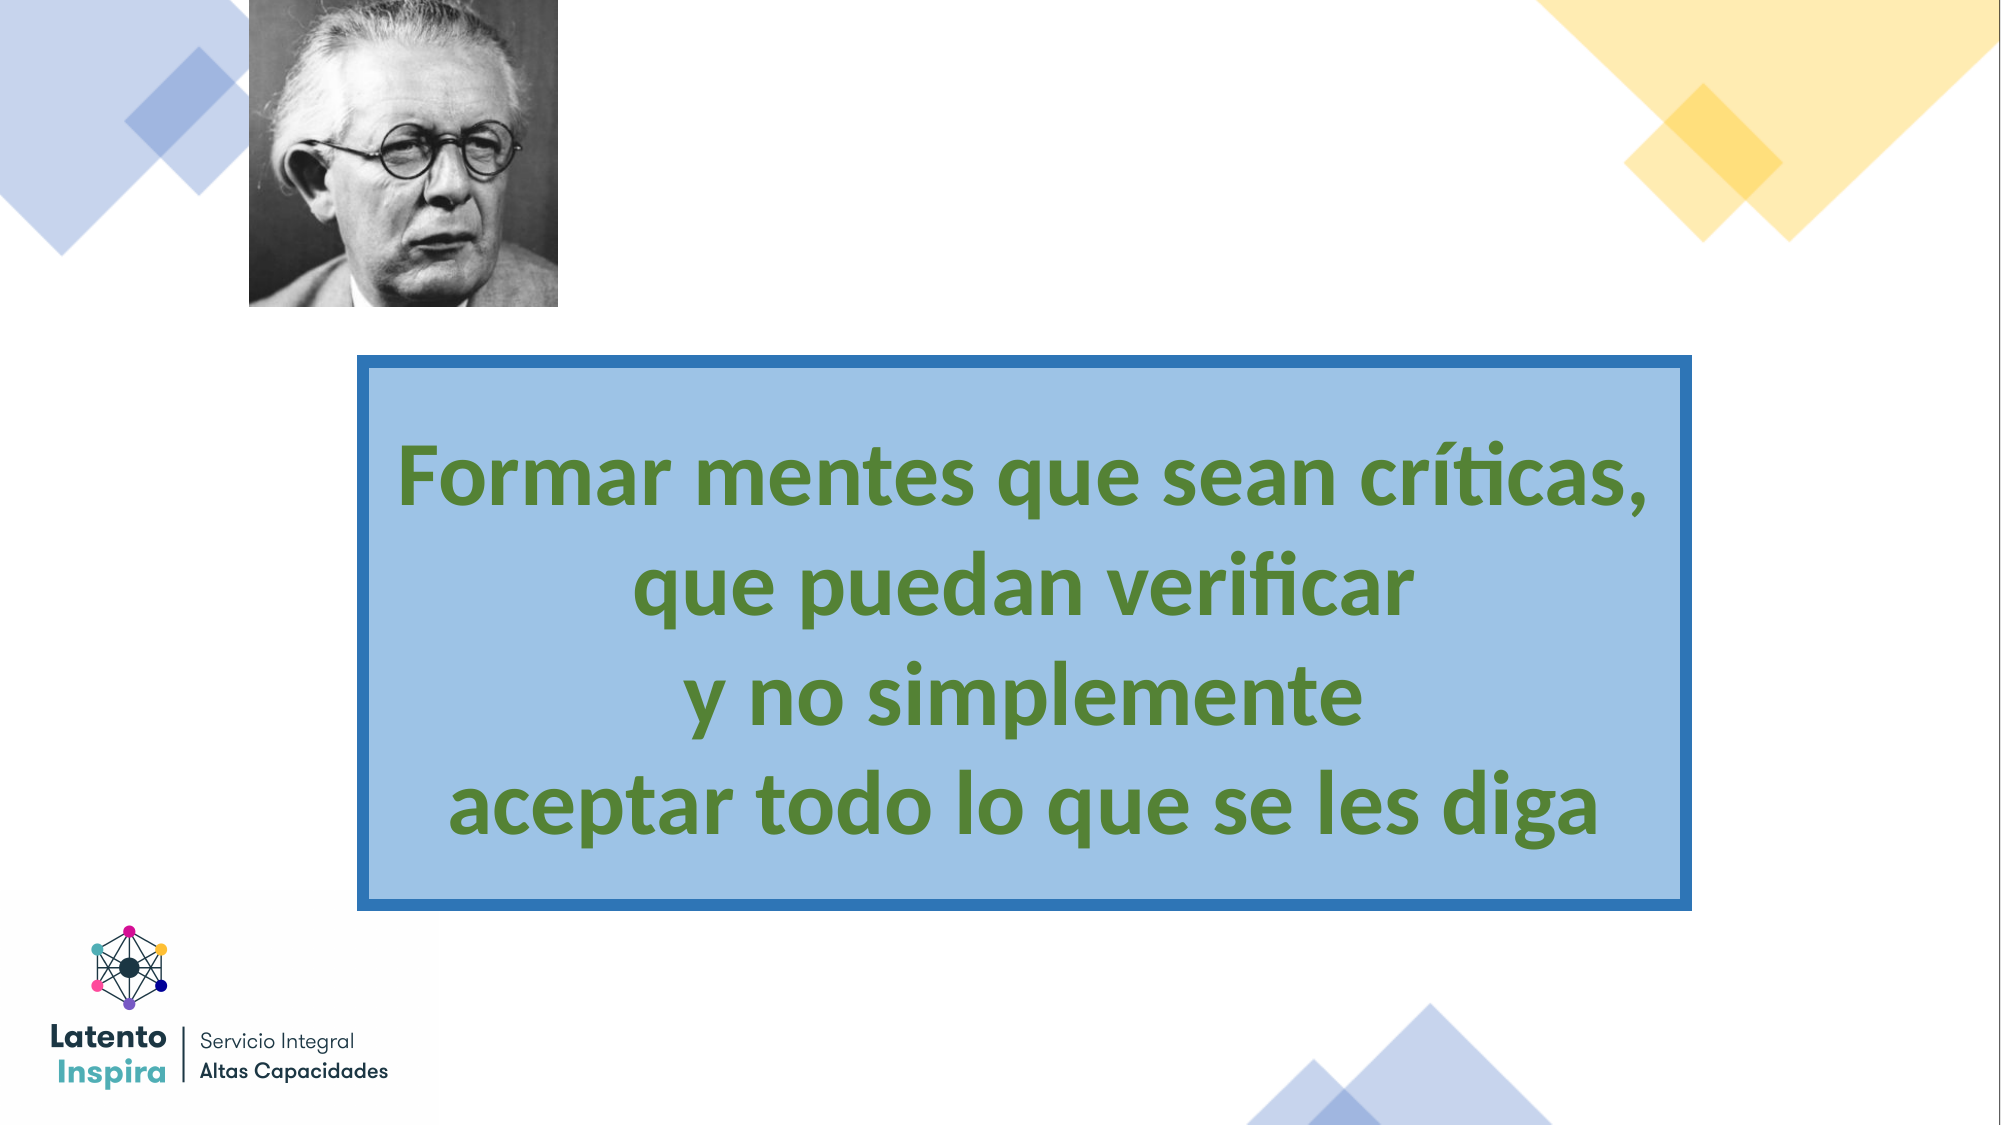

Formar mentes que sean críticas,
que puedan verificar
y no simplemente
aceptar todo lo que se les diga